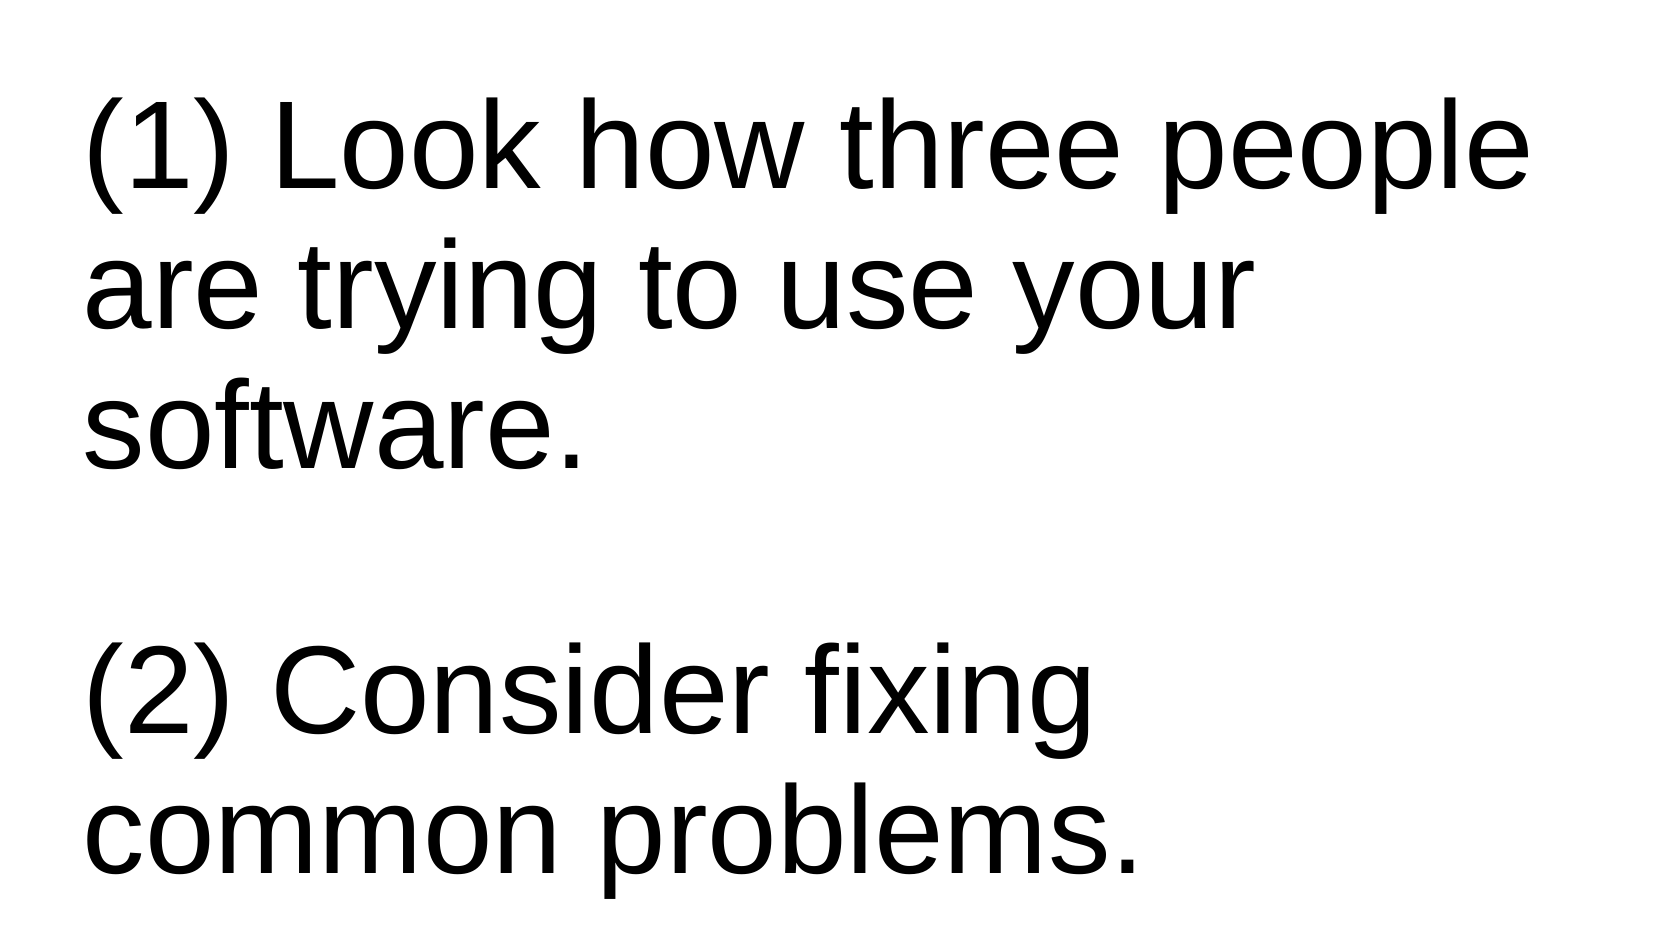

# (1) Look how three people are trying to use your software.
(2) Consider fixing common problems.